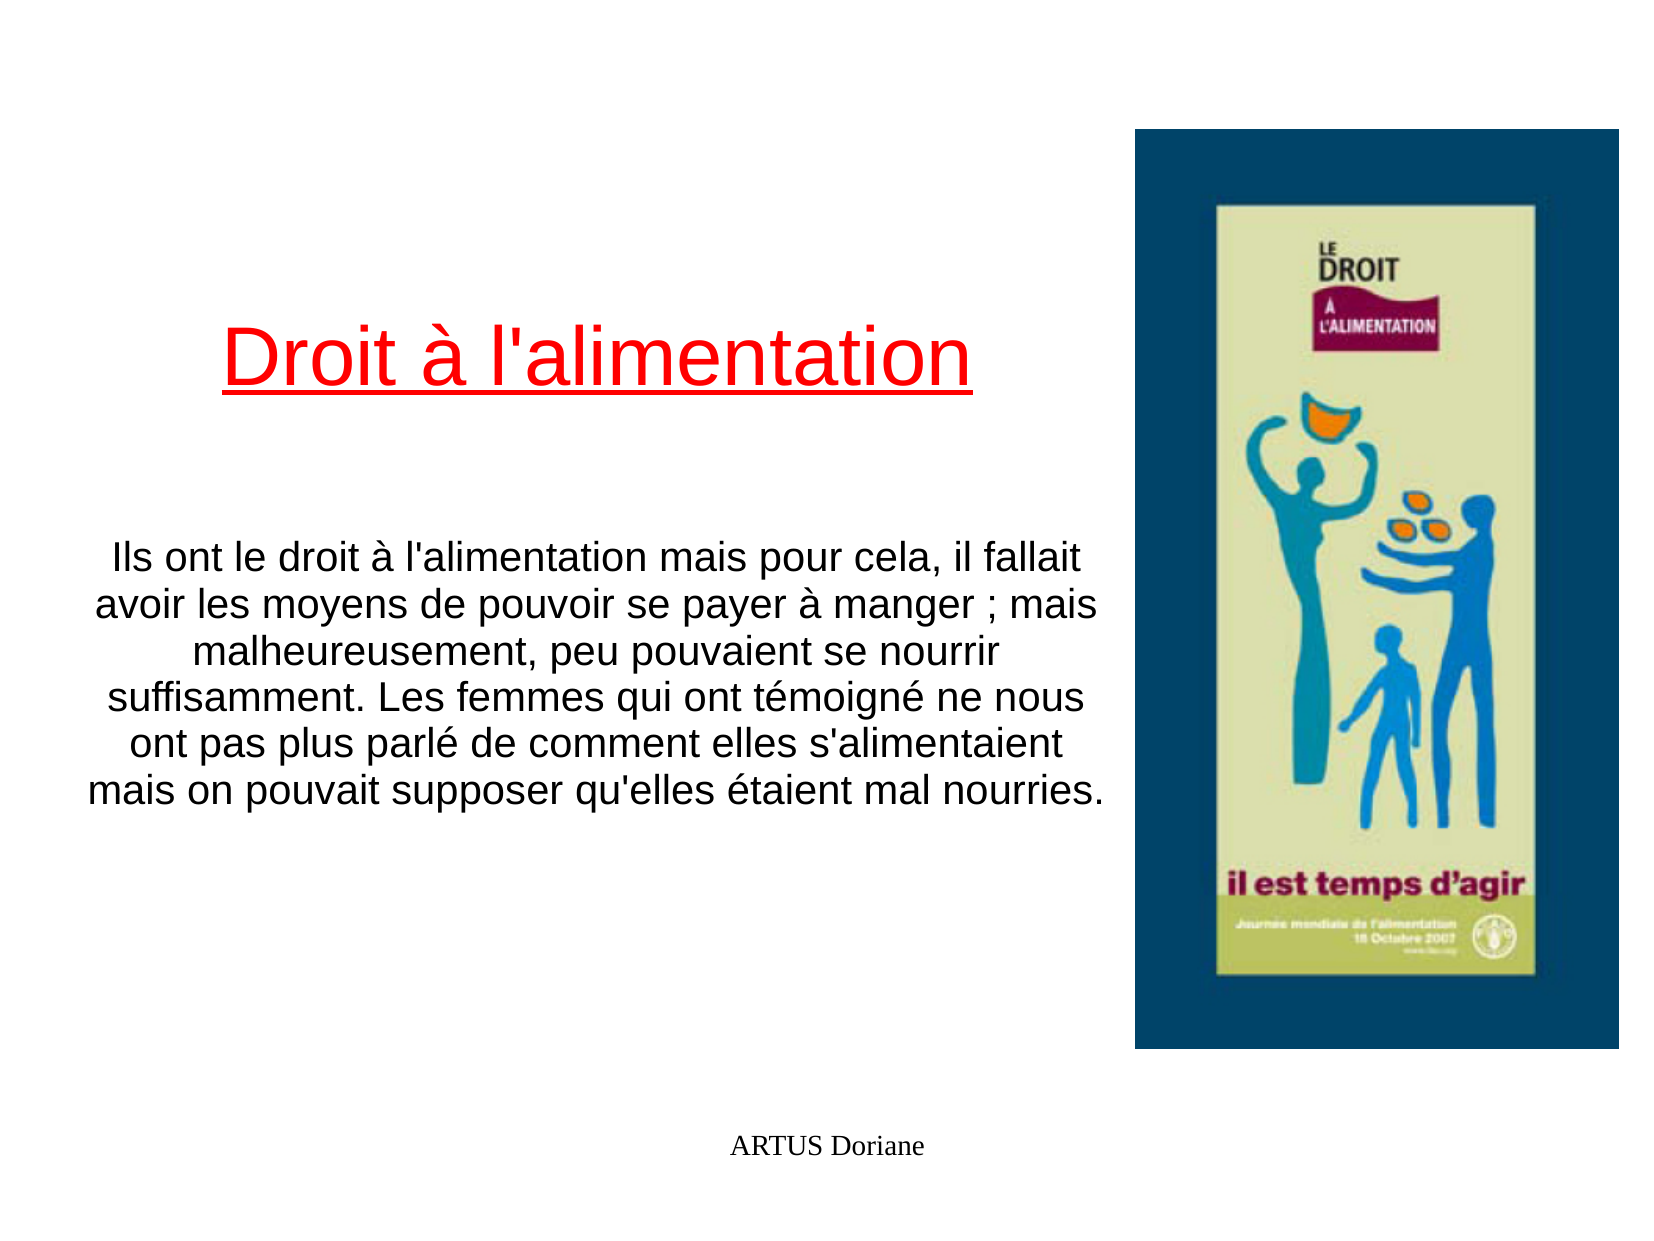

# Droit à l'alimentation
Ils ont le droit à l'alimentation mais pour cela, il fallait avoir les moyens de pouvoir se payer à manger ; mais malheureusement, peu pouvaient se nourrir suffisamment. Les femmes qui ont témoigné ne nous ont pas plus parlé de comment elles s'alimentaient mais on pouvait supposer qu'elles étaient mal nourries.
ARTUS Doriane